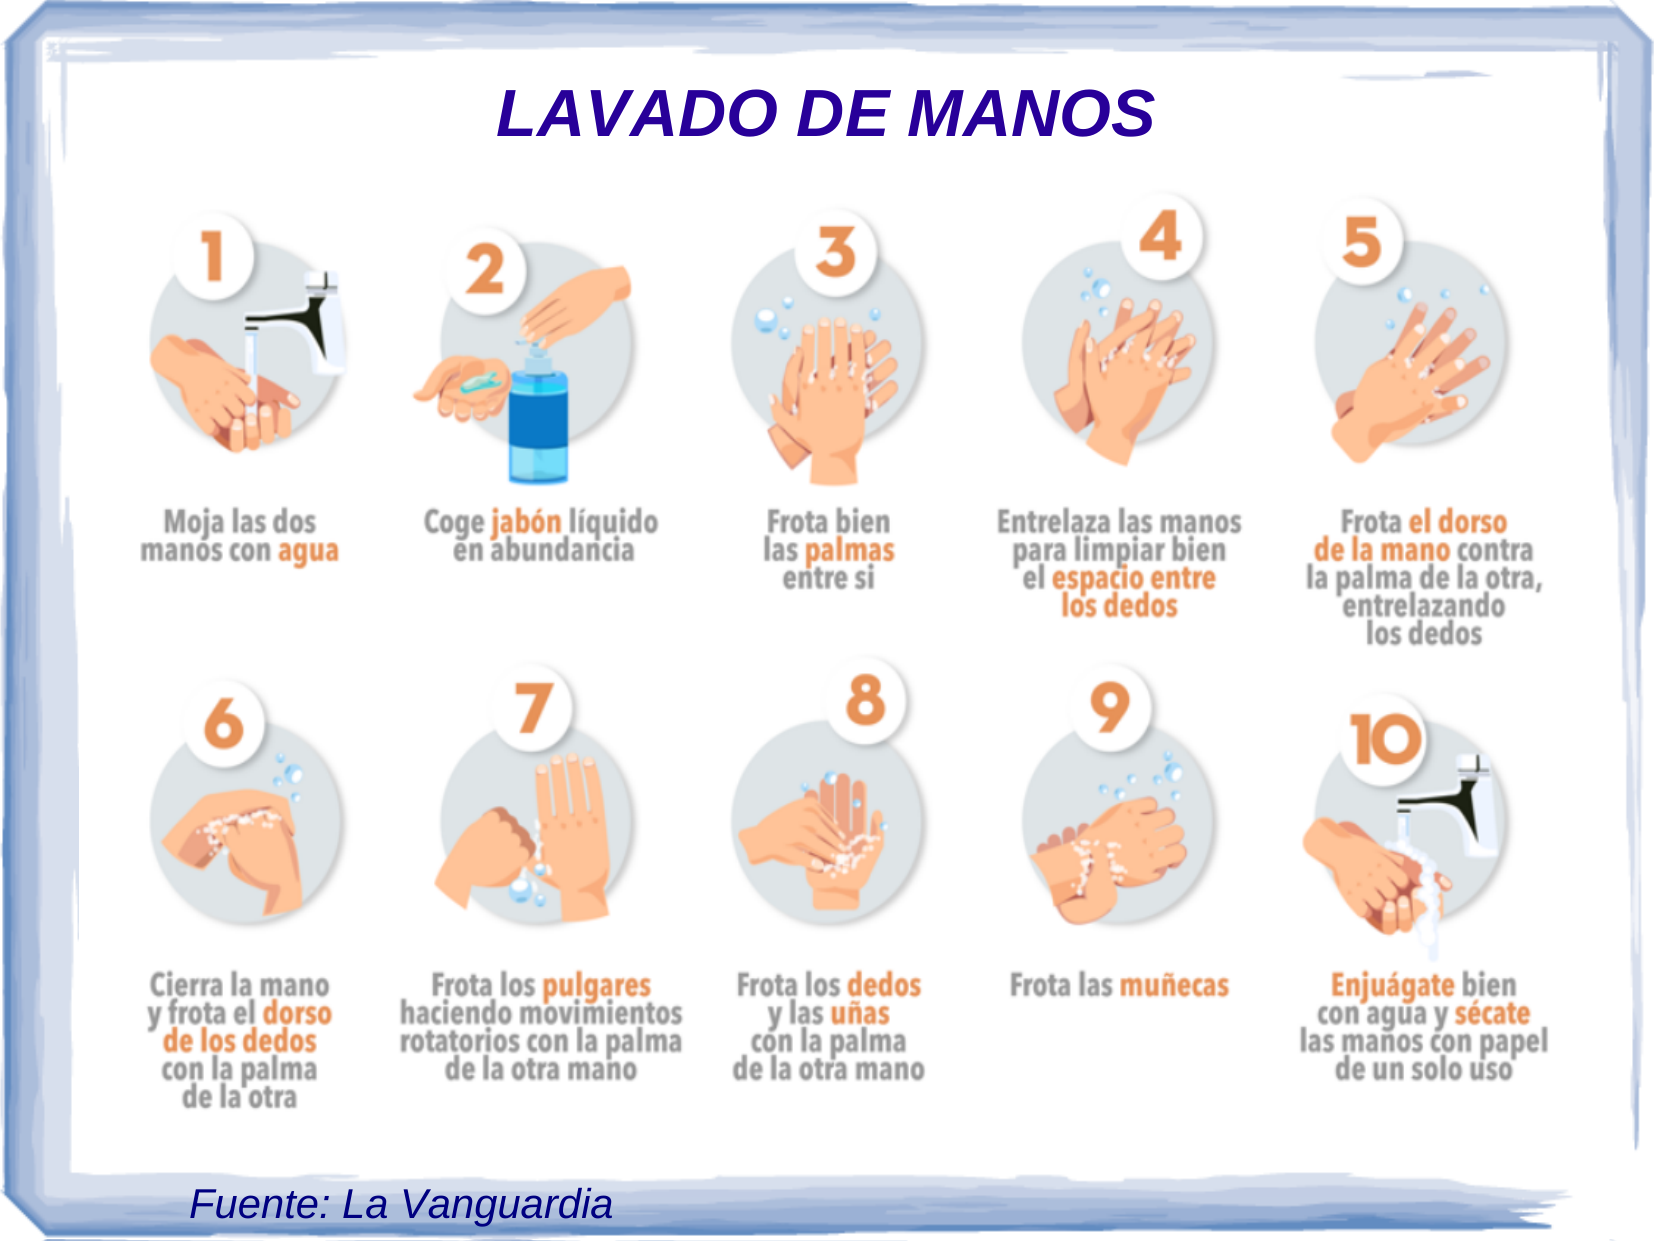

# LAVADO DE MANOS
Fuente: La Vanguardia